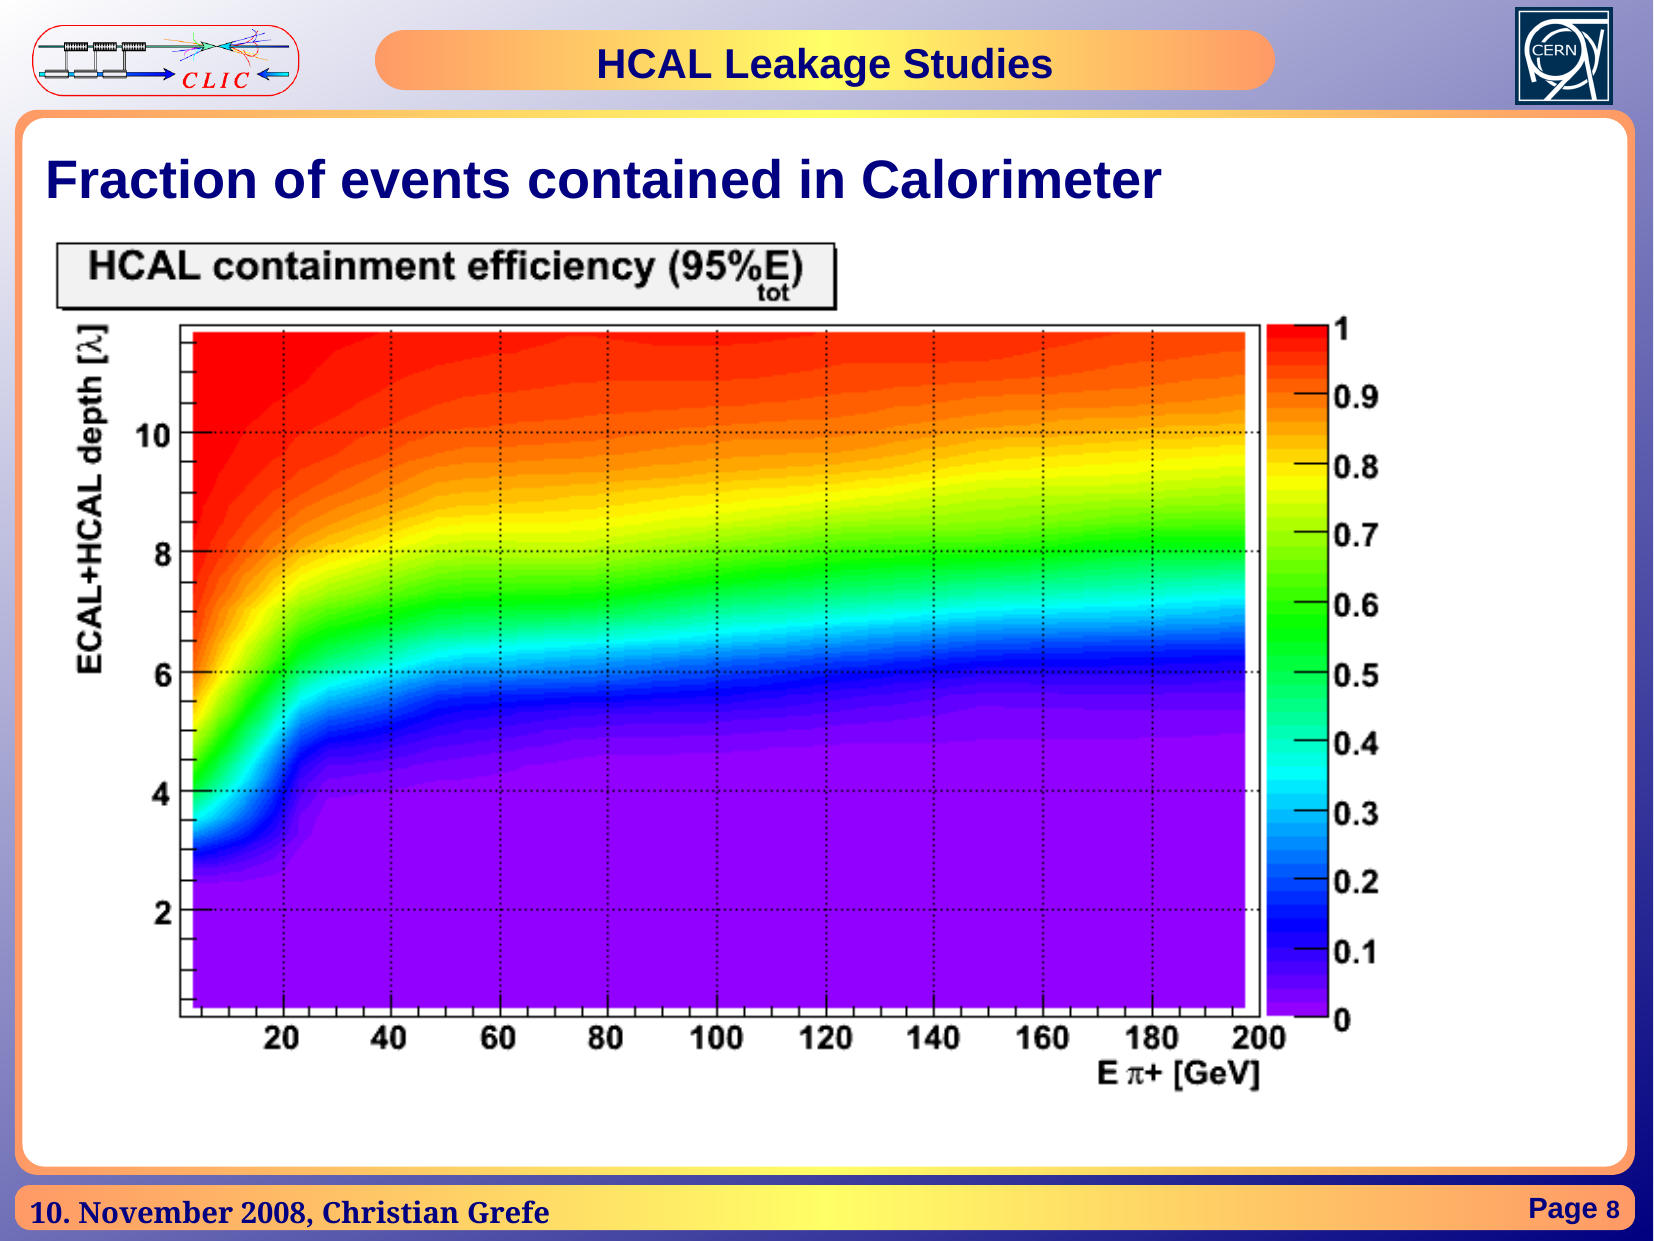

# Fraction of events contained in Calorimeter